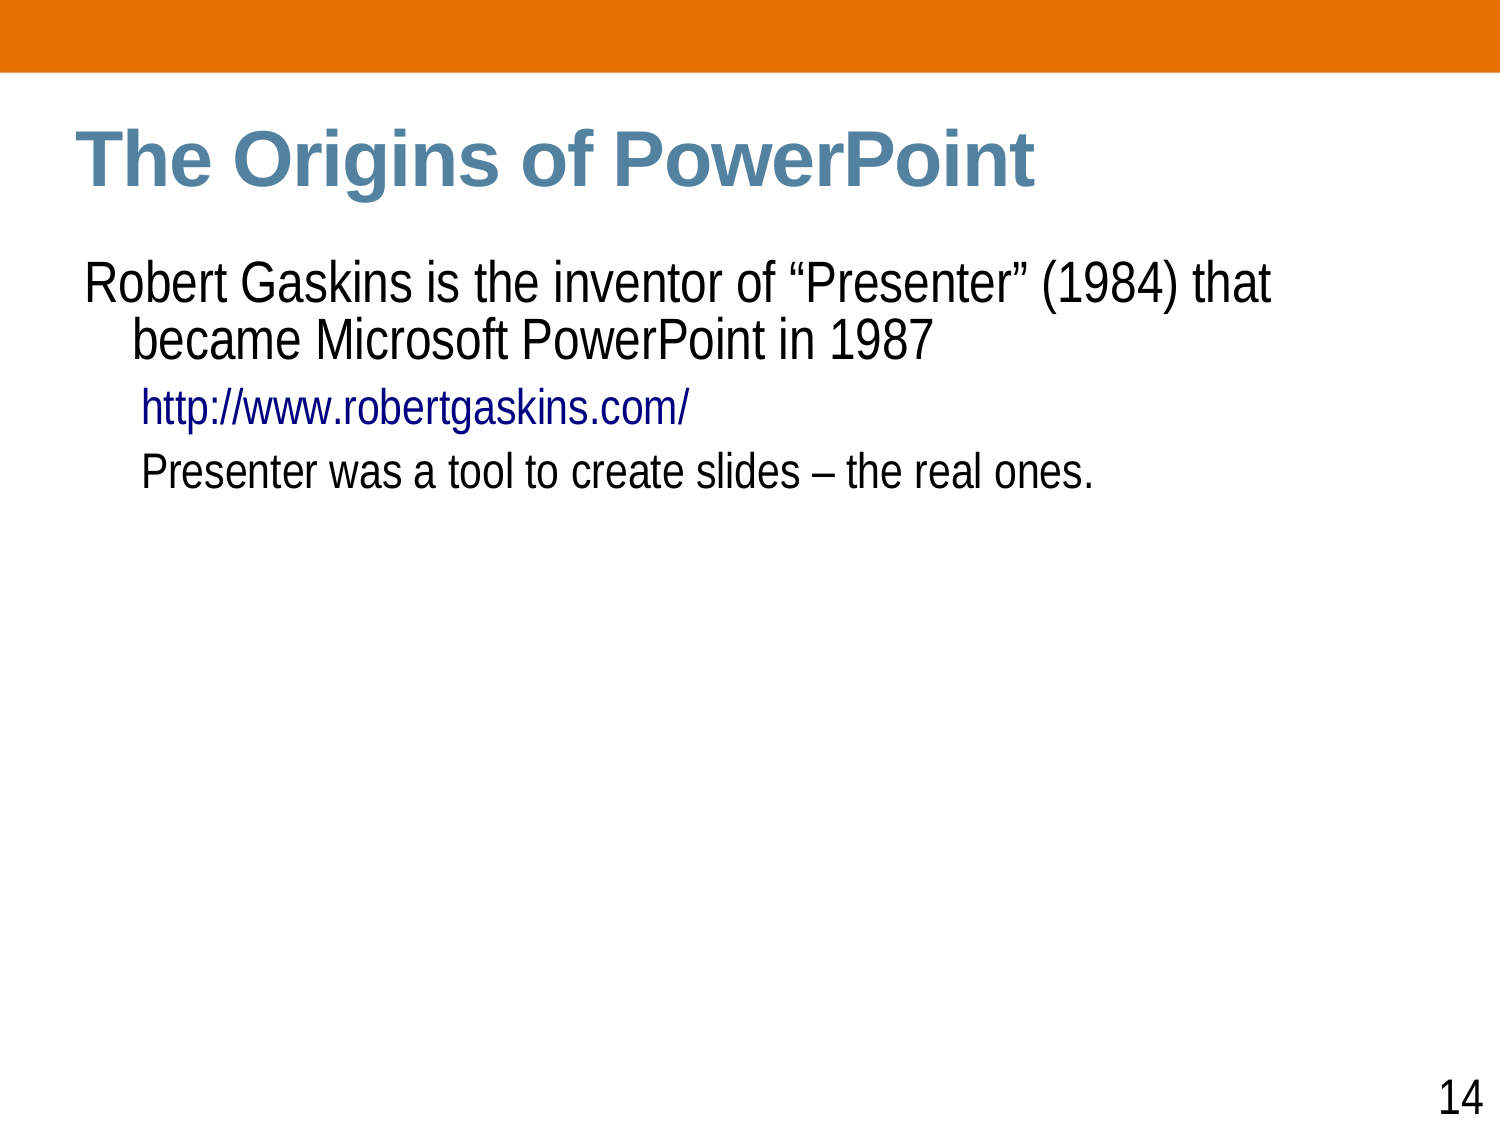

# The Origins of PowerPoint
Robert Gaskins is the inventor of “Presenter” (1984) that became Microsoft PowerPoint in 1987
http://www.robertgaskins.com/
Presenter was a tool to create slides – the real ones.